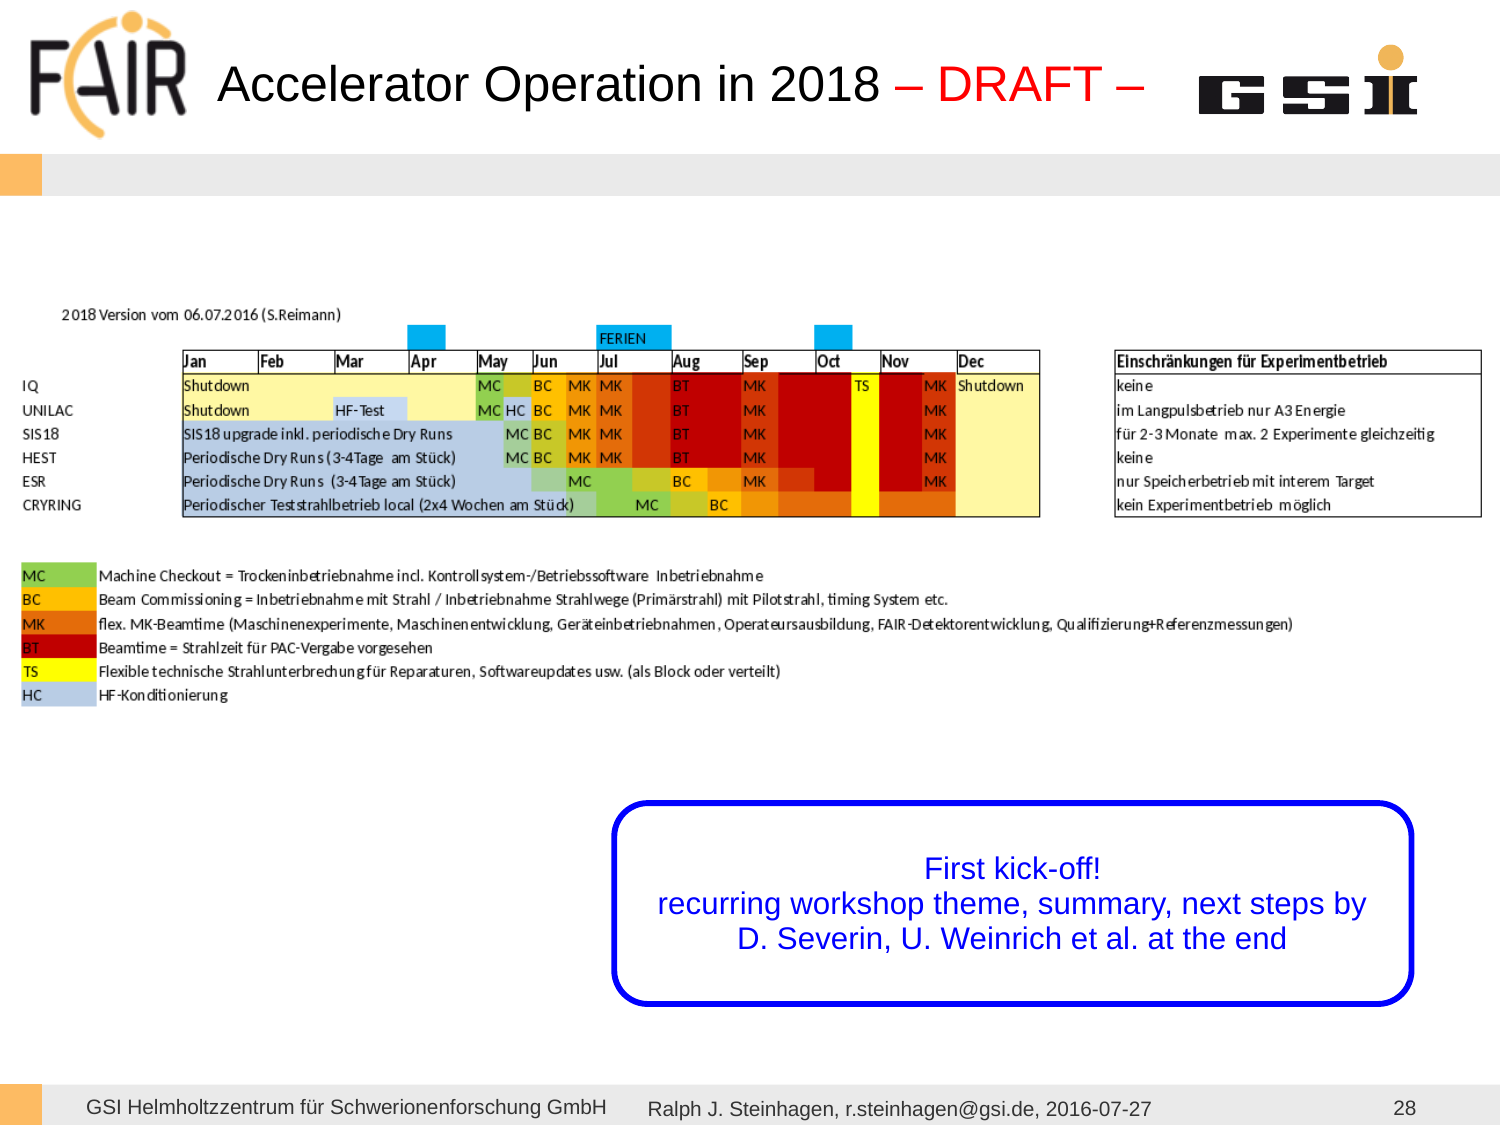

# Accelerator Operation in 2018 – DRAFT –
First kick-off!
recurring workshop theme, summary, next steps by
D. Severin, U. Weinrich et al. at the end